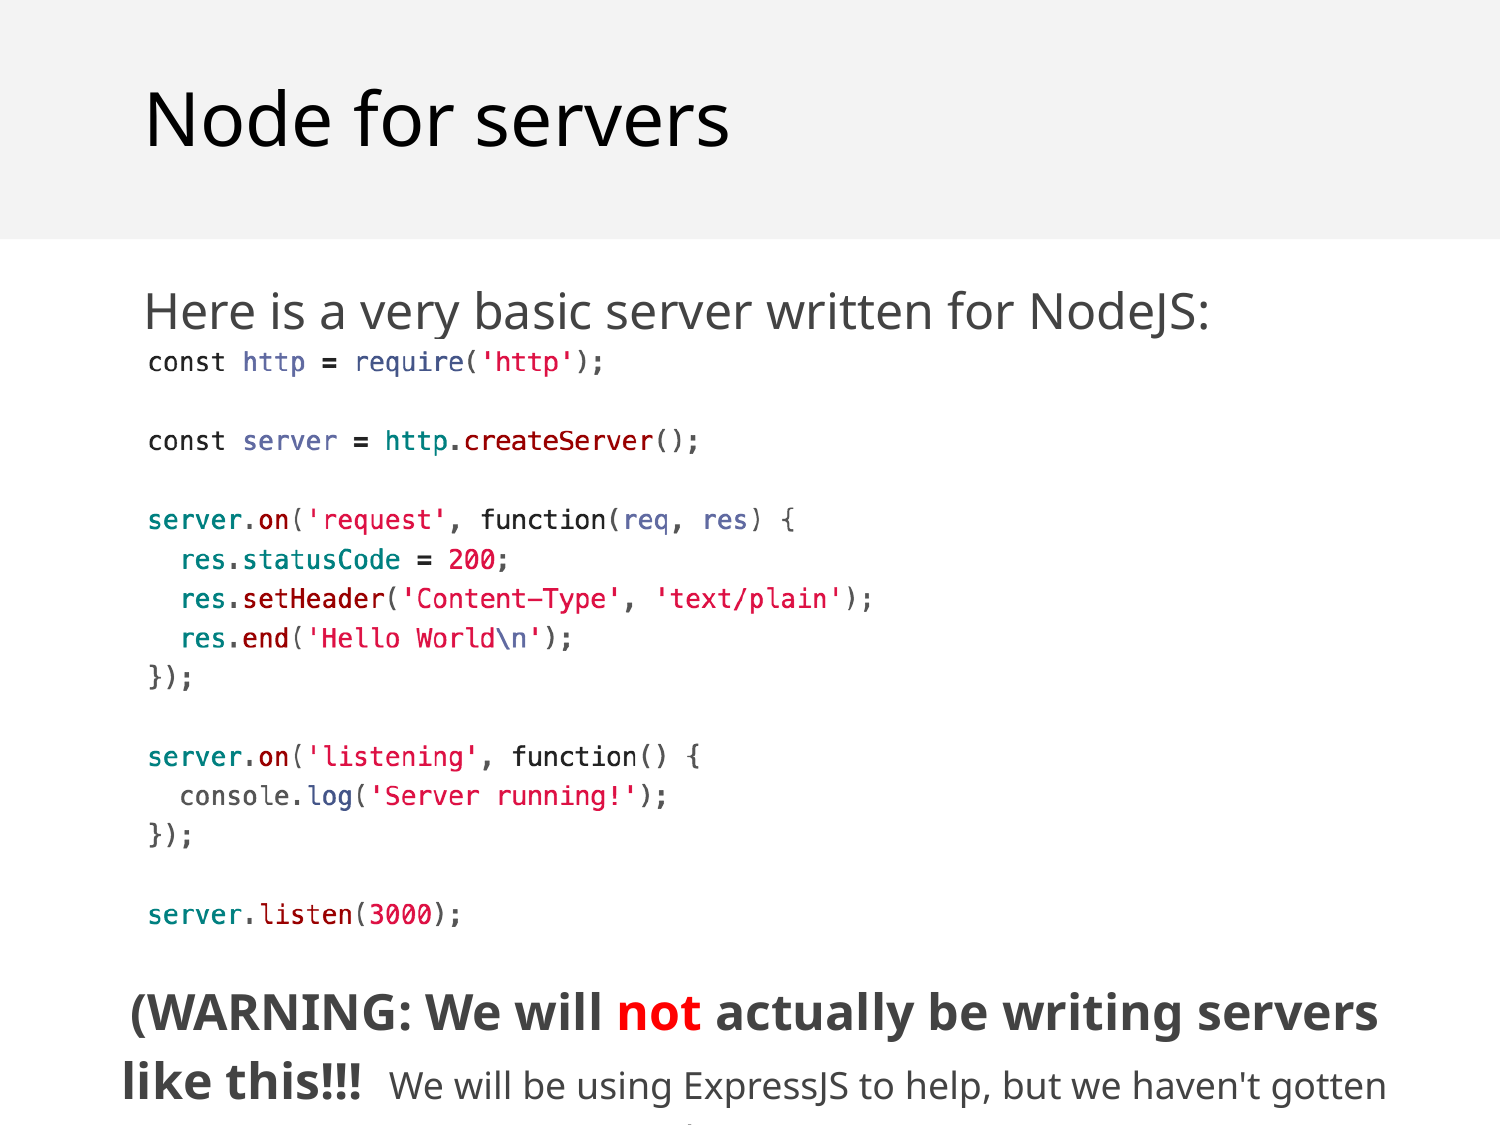

# Node for servers
Here is a very basic server written for NodeJS:
(WARNING: We will not actually be writing servers like this!!! We will be using ExpressJS to help, but we haven't gotten there yet.